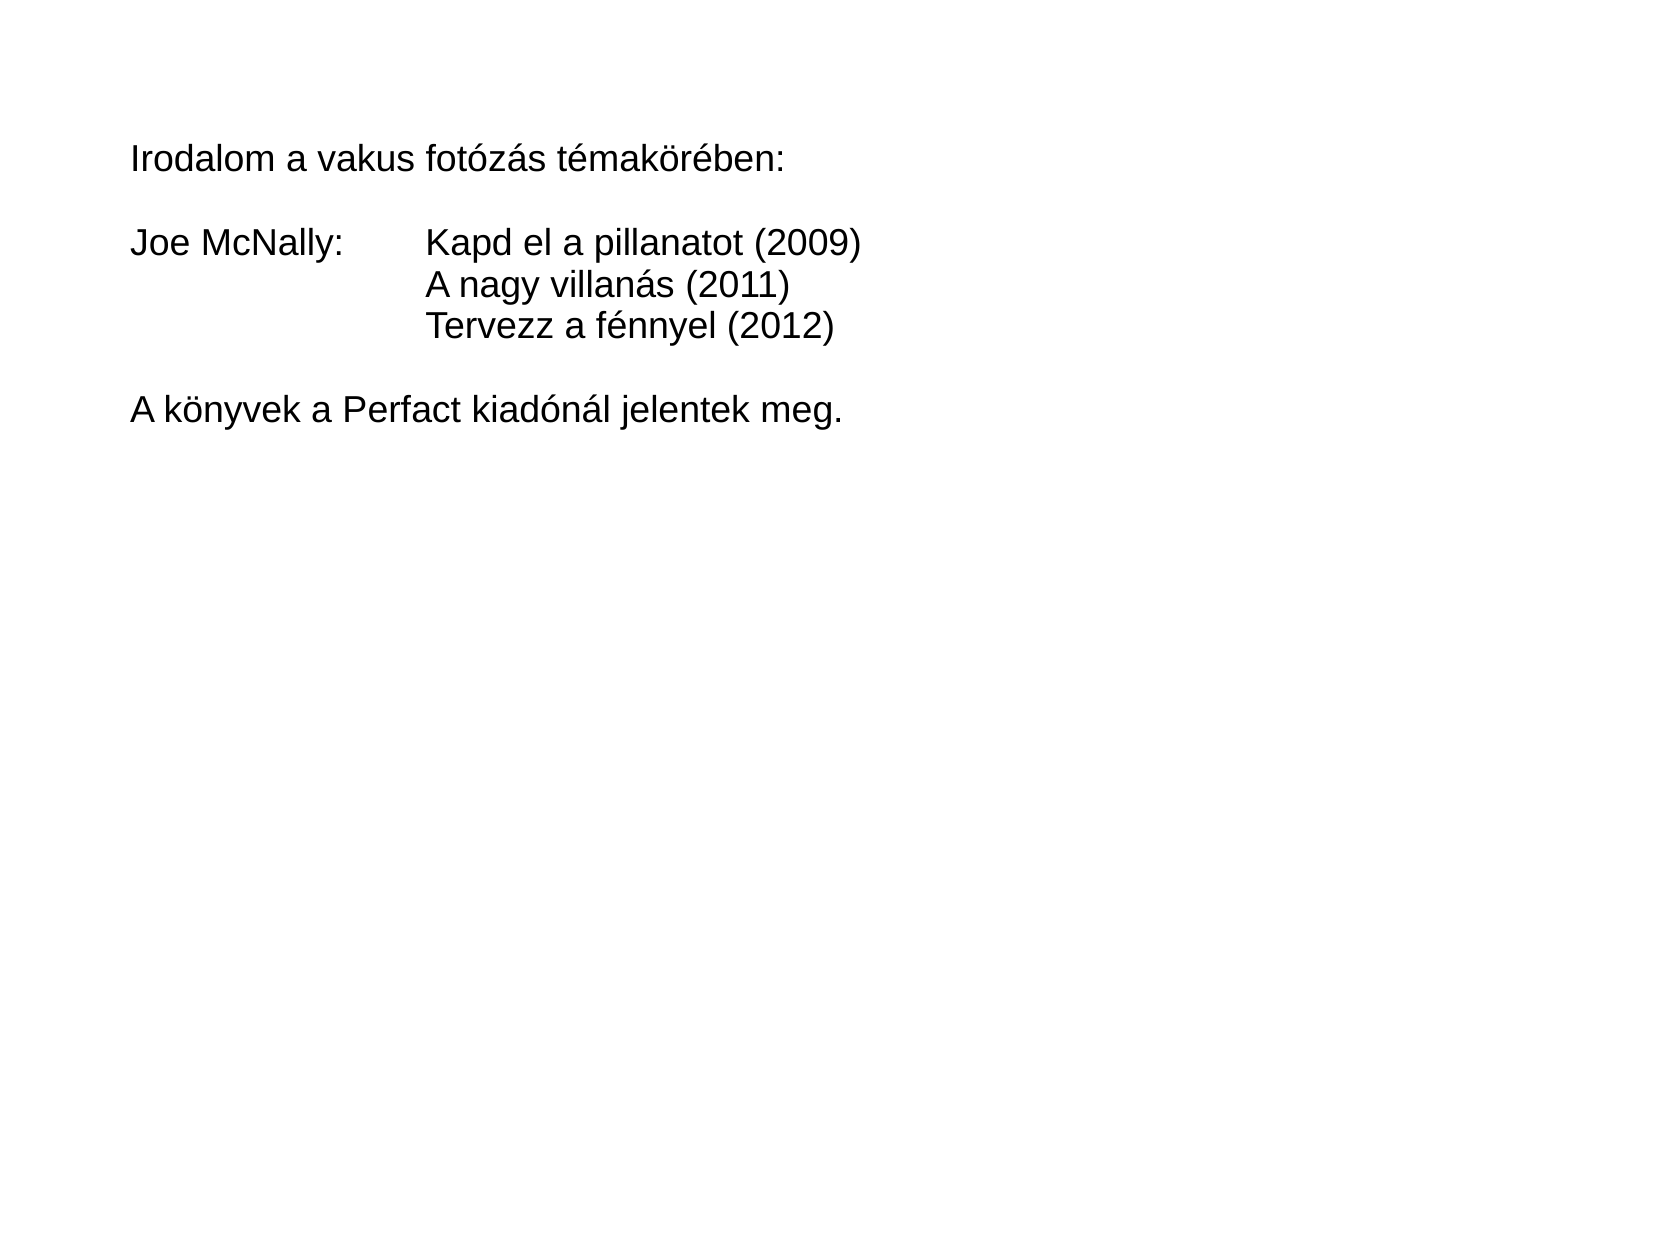

Irodalom a vakus fotózás témakörében:
Joe McNally: 	Kapd el a pillanatot (2009)
				A nagy villanás (2011)
				Tervezz a fénnyel (2012)
A könyvek a Perfact kiadónál jelentek meg.